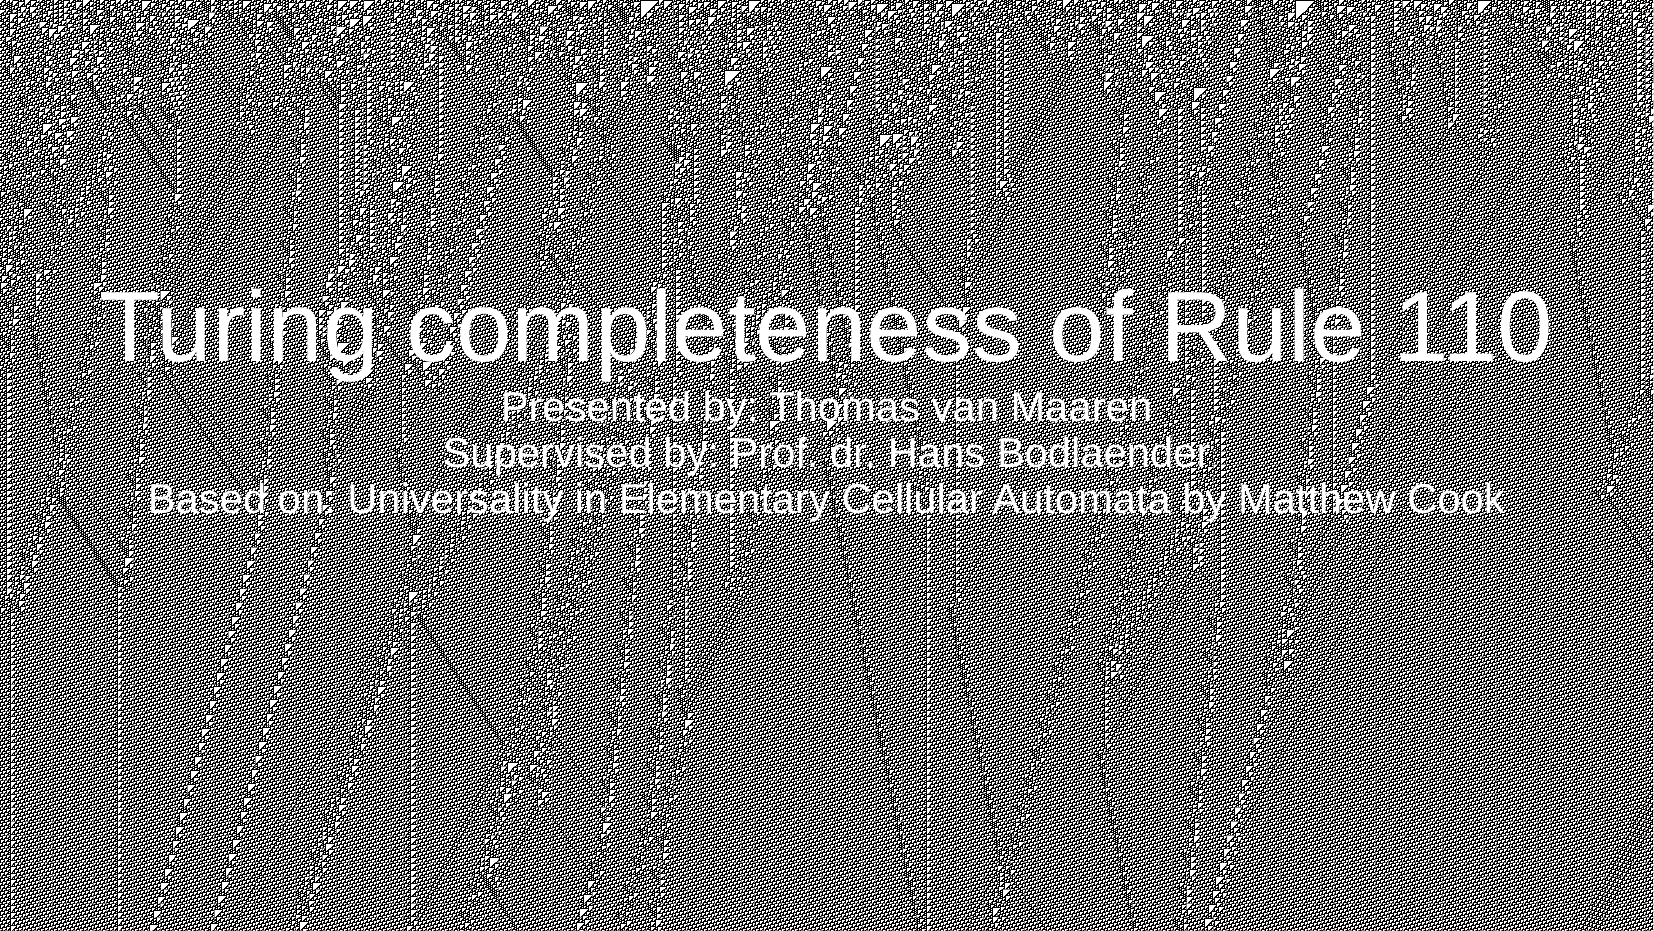

# Turing completeness of Rule 110
Presented by: Thomas van Maaren
Supervised by: Prof. dr. Hans Bodlaender
Based on: Universality in Elementary Cellular Automata by Matthew Cook